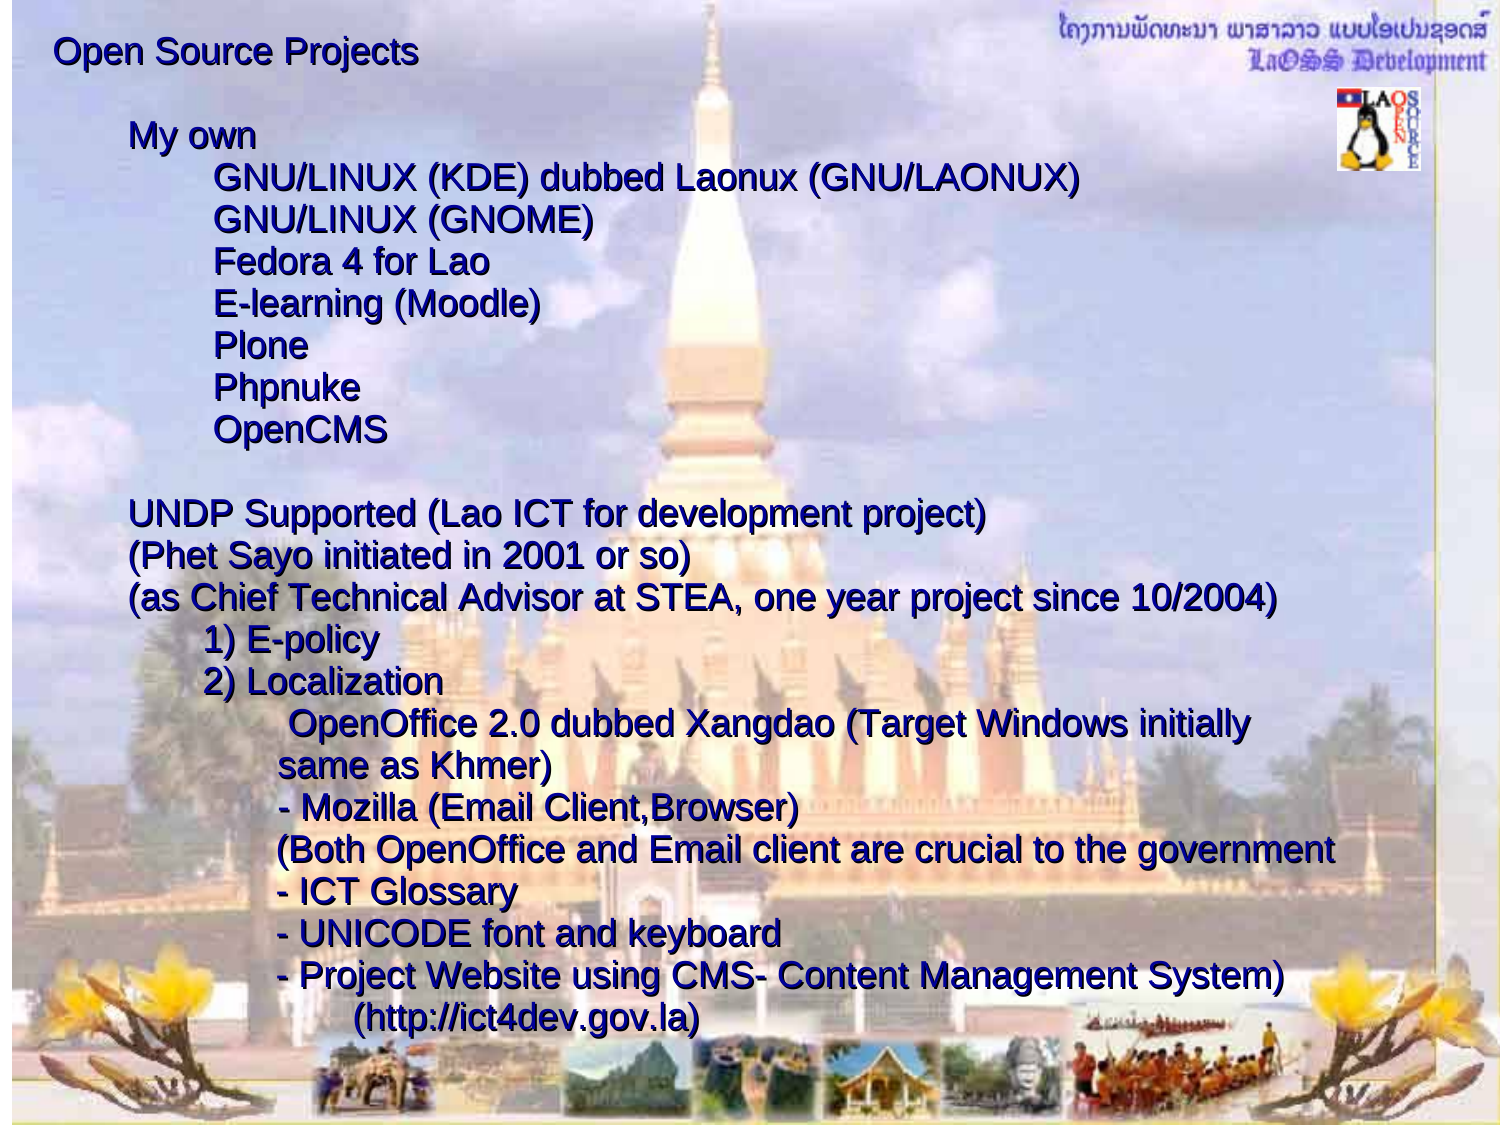

Open Source Projects
My own
 GNU/LINUX (KDE) dubbed Laonux (GNU/LAONUX)
 GNU/LINUX (GNOME)
 Fedora 4 for Lao
 E-learning (Moodle)
 Plone
 Phpnuke
 OpenCMS
UNDP Supported (Lao ICT for development project)
(Phet Sayo initiated in 2001 or so)
(as Chief Technical Advisor at STEA, one year project since 10/2004)
1) E-policy
2) Localization
 OpenOffice 2.0 dubbed Xangdao (Target Windows initially same as Khmer)
- Mozilla (Email Client,Browser)
 (Both OpenOffice and Email client are crucial to the government
 - ICT Glossary
 - UNICODE font and keyboard
 - Project Website using CMS- Content Management System)
	(http://ict4dev.gov.la)